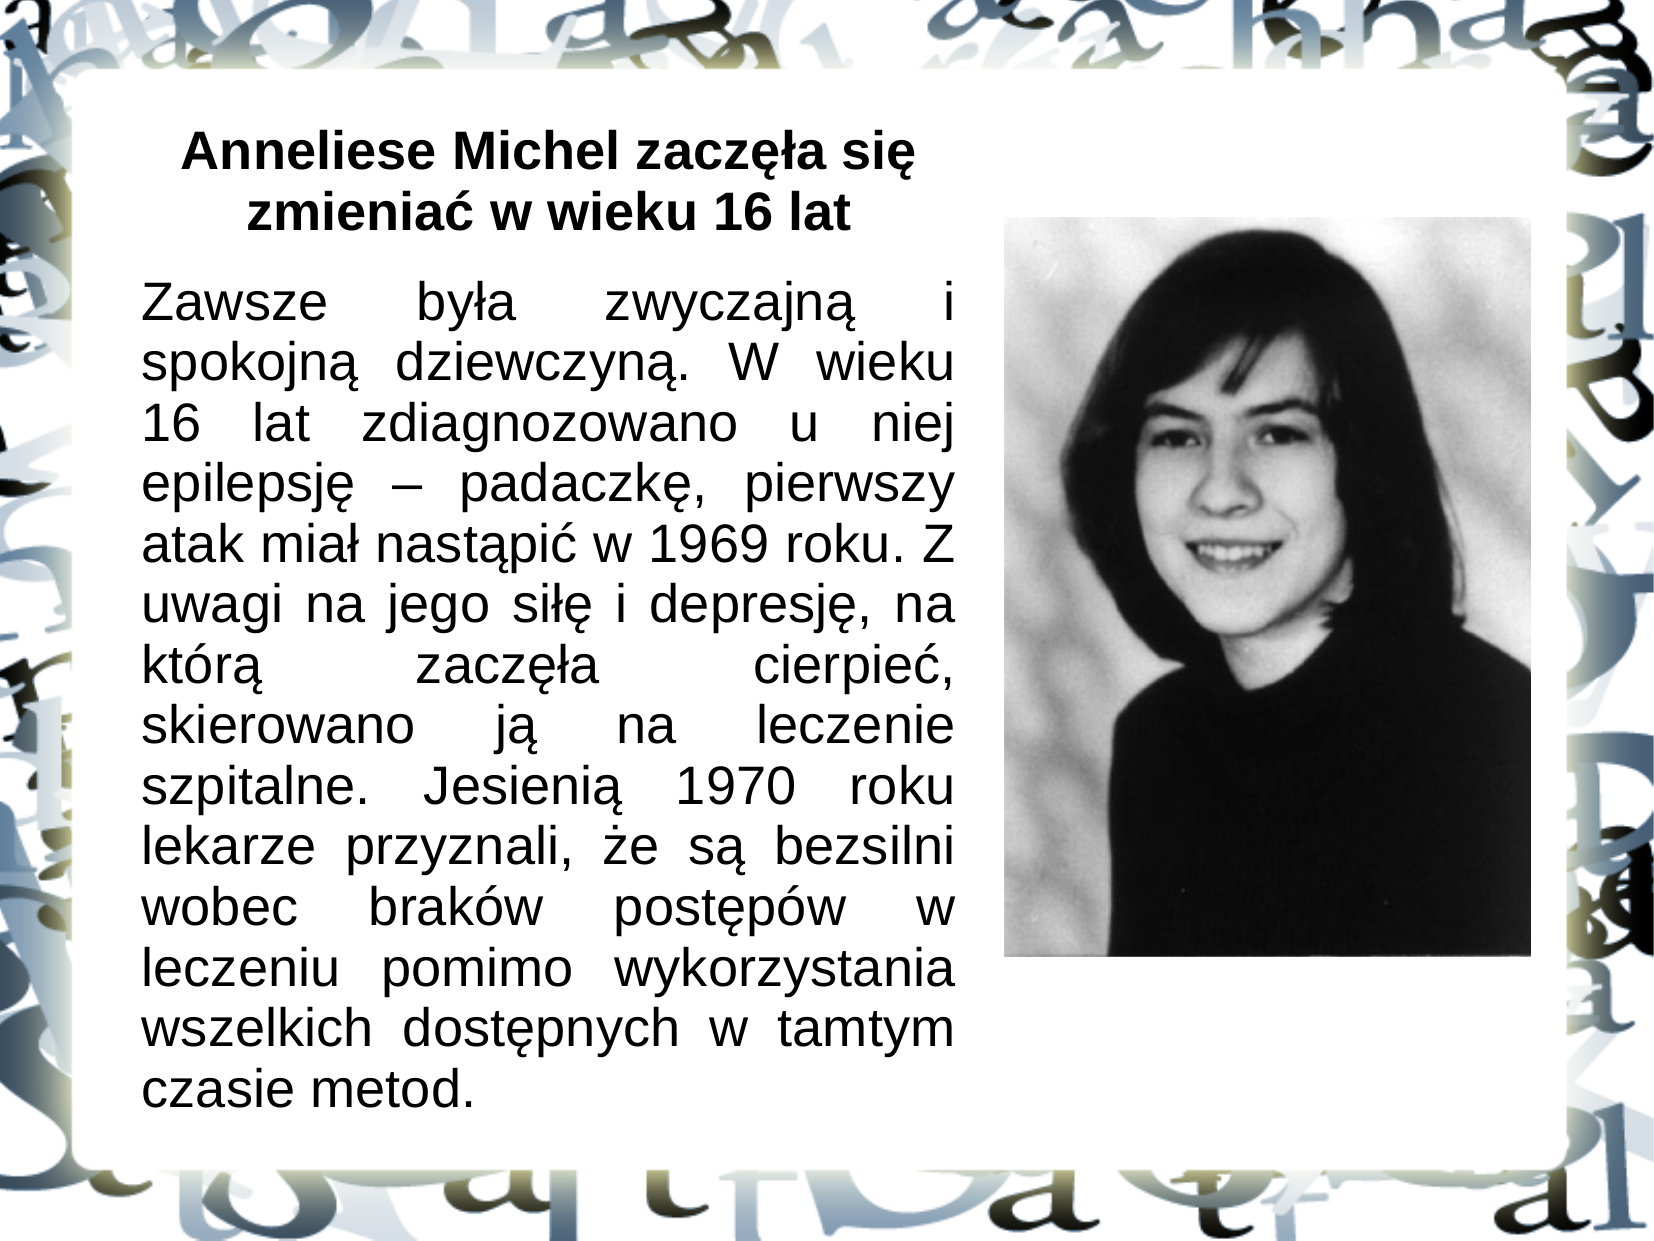

# Anneliese Michel zaczęła się zmieniać w wieku 16 lat
Zawsze była zwyczajną i spokojną dziewczyną. W wieku 16 lat zdiagnozowano u niej epilepsję – padaczkę, pierwszy atak miał nastąpić w 1969 roku. Z uwagi na jego siłę i depresję, na którą zaczęła cierpieć, skierowano ją na leczenie szpitalne. Jesienią 1970 roku lekarze przyznali, że są bezsilni wobec braków postępów w leczeniu pomimo wykorzystania wszelkich dostępnych w tamtym czasie metod.